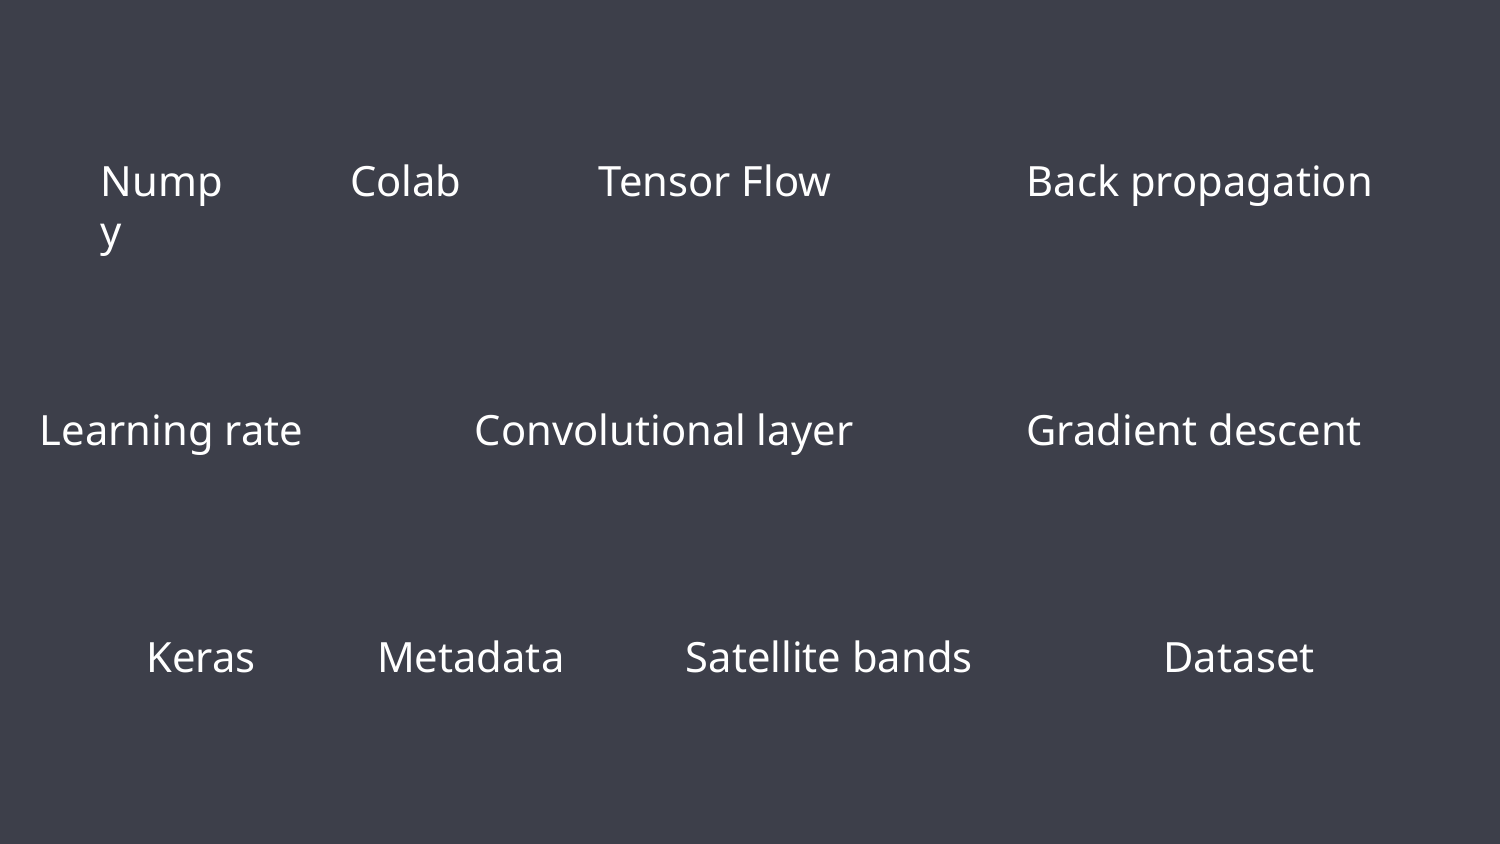

Numpy
Colab
Tensor Flow
Back propagation
Learning rate
Convolutional layer
Gradient descent
Keras
Metadata
Satellite bands
Dataset